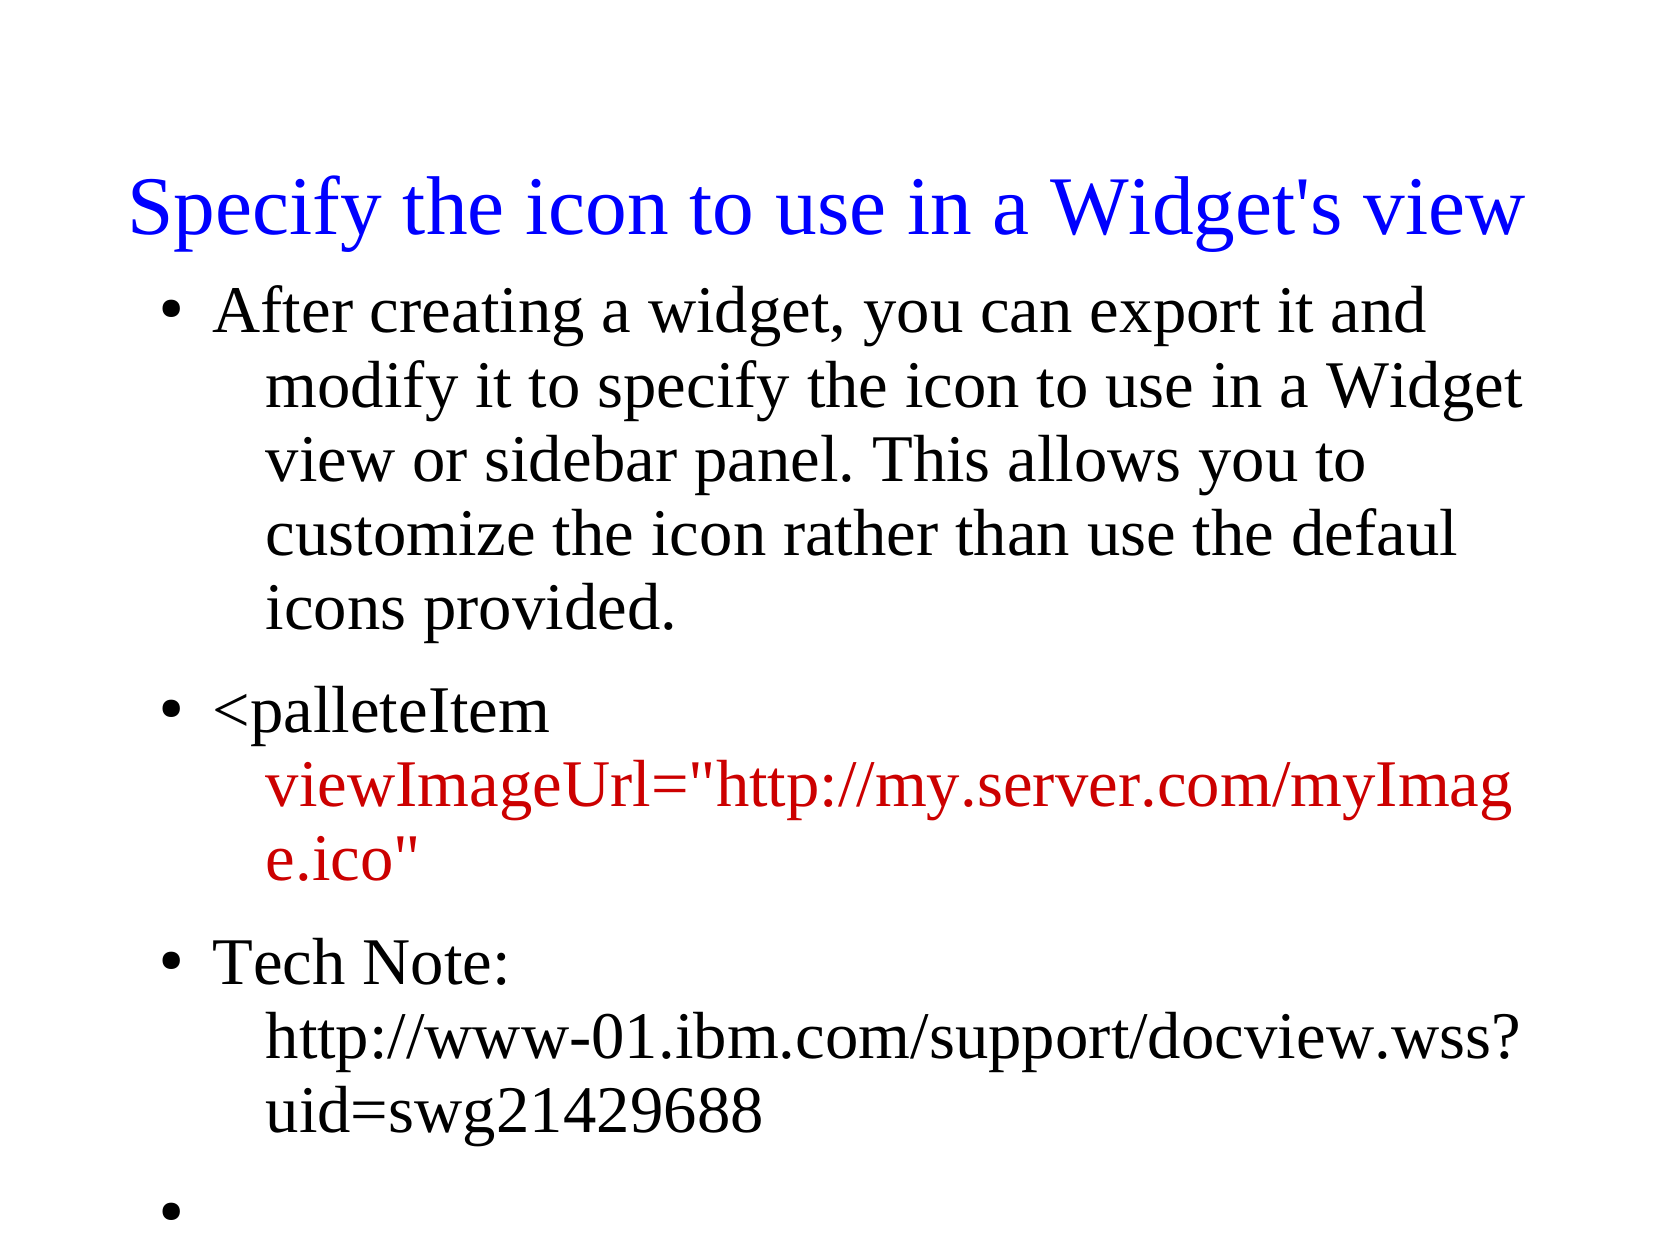

# Specify the icon to use in a Widget's view
After creating a widget, you can export it and modify it to specify the icon to use in a Widget view or sidebar panel. This allows you to customize the icon rather than use the defaul icons provided.
<palleteItem viewImageUrl="http://my.server.com/myImage.ico"
Tech Note: http://www-01.ibm.com/support/docview.wss?uid=swg21429688